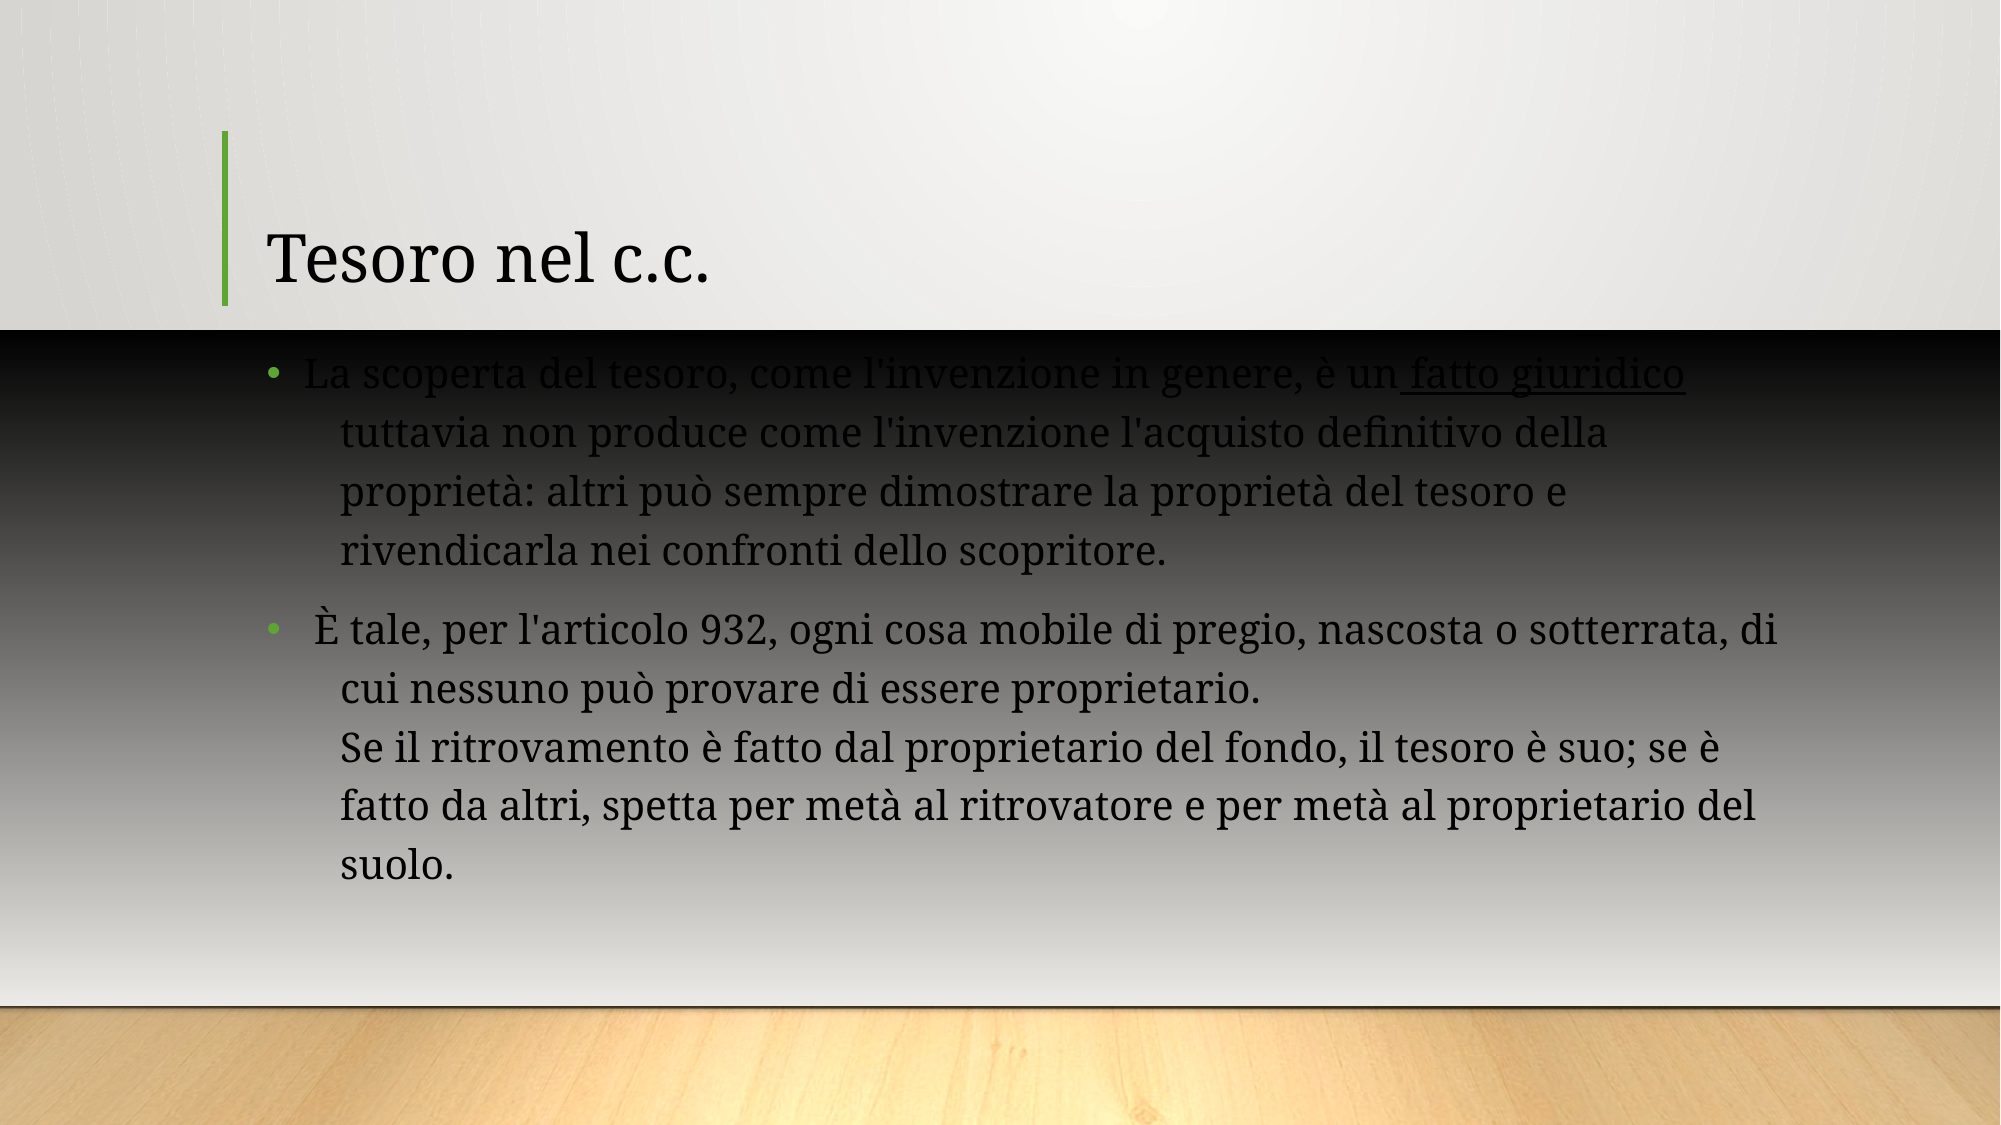

# Tesoro nel c.c.
La scoperta del tesoro, come l'invenzione in genere, è un fatto giuridico tuttavia non produce come l'invenzione l'acquisto definitivo della proprietà: altri può sempre dimostrare la proprietà del tesoro e rivendicarla nei confronti dello scopritore.
 È tale, per l'articolo 932, ogni cosa mobile di pregio, nascosta o sotterrata, di cui nessuno può provare di essere proprietario.
Se il ritrovamento è fatto dal proprietario del fondo, il tesoro è suo; se è fatto da altri, spetta per metà al ritrovatore e per metà al proprietario del suolo.